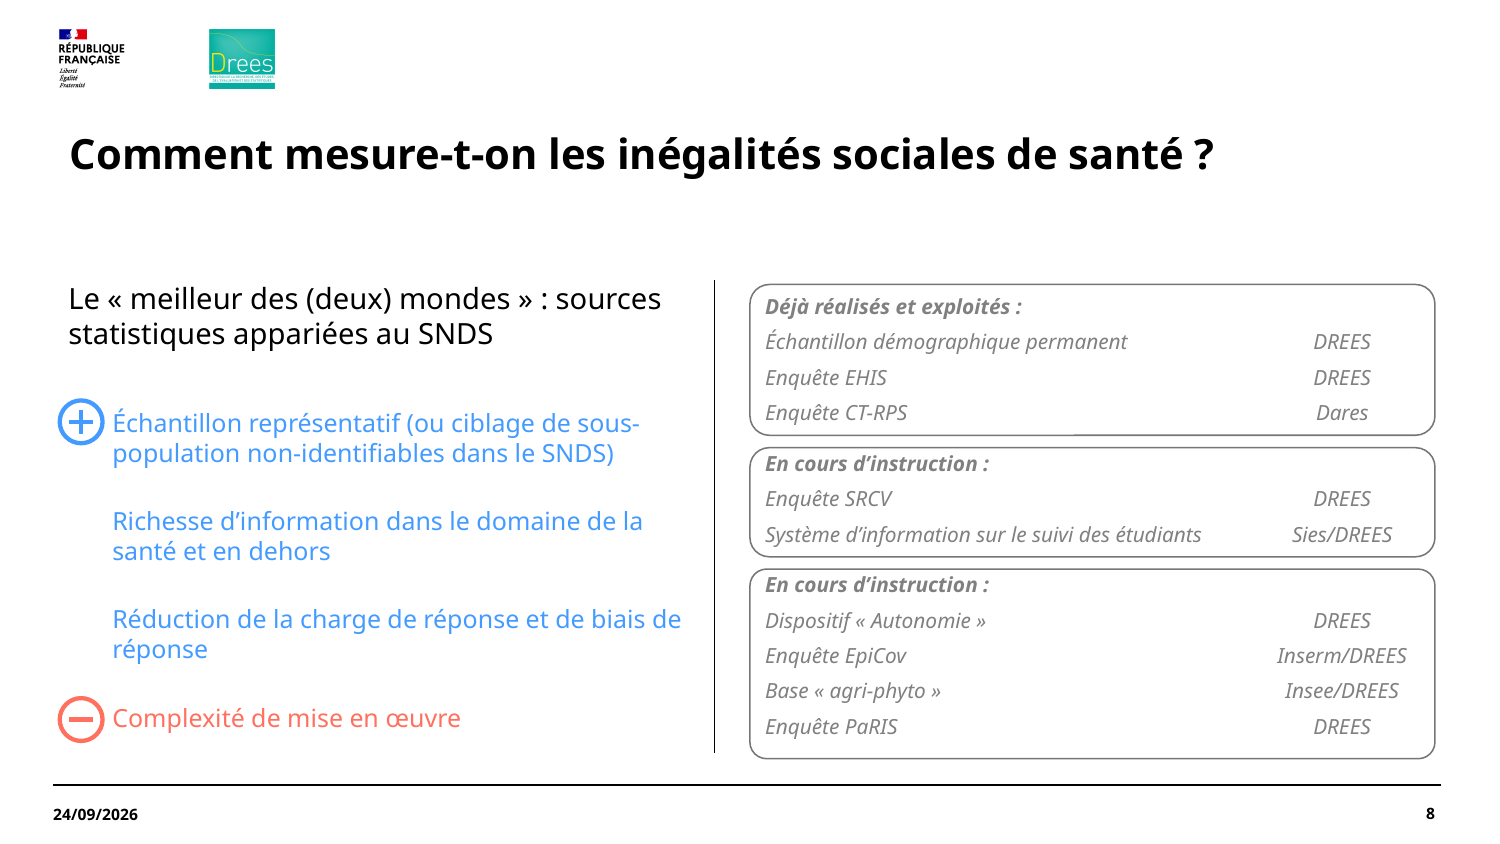

Comment mesure-t-on les inégalités sociales de santé ?
#
Le « meilleur des (deux) mondes » : sources statistiques appariées au SNDS
Échantillon représentatif (ou ciblage de sous-population non-identifiables dans le SNDS)
Richesse d’information dans le domaine de la santé et en dehors
Réduction de la charge de réponse et de biais de réponse
Complexité de mise en œuvre
Déjà réalisés et exploités :
Échantillon démographique permanent
Enquête EHIS
Enquête CT-RPS
En cours d’instruction :
Enquête SRCV
Système d’information sur le suivi des étudiants
En cours d’instruction :
Dispositif « Autonomie »
Enquête EpiCov
Base « agri-phyto »
Enquête PaRIS
DREES
DREES
Dares
DREES
Sies/DREES
DREES
Inserm/DREES
Insee/DREES
DREES
8